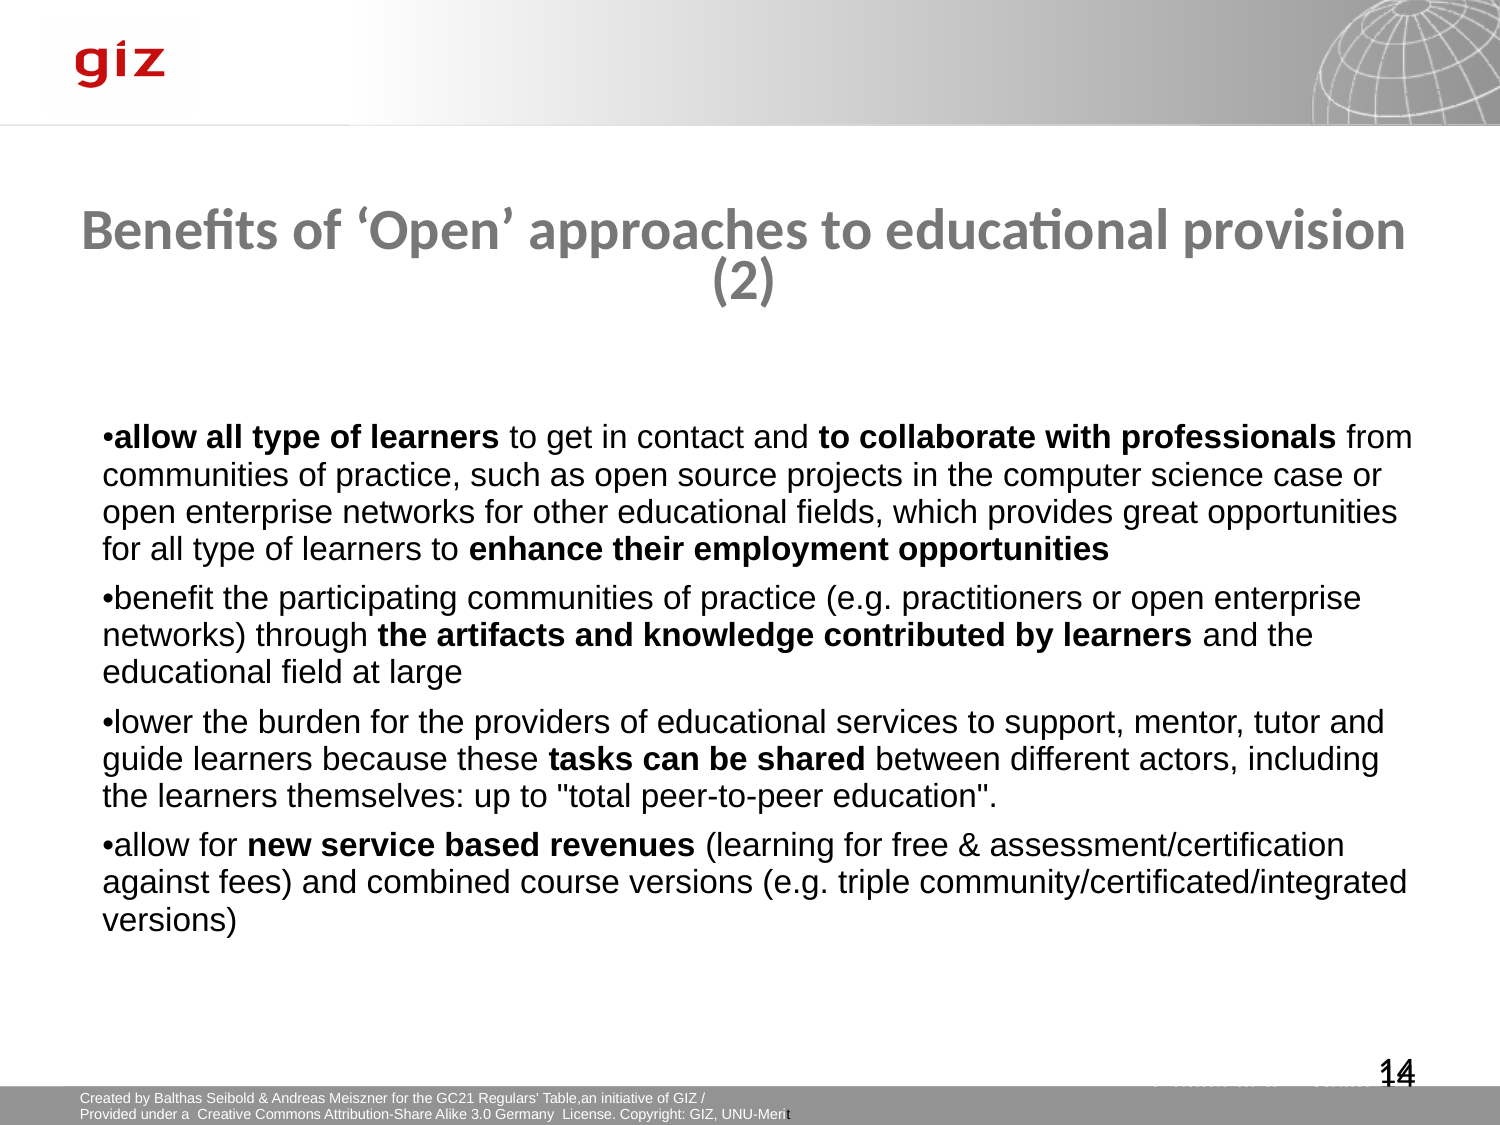

Benefits of ‘Open’ approaches to educational provision (2)
allow all type of learners to get in contact and to collaborate with professionals from communities of practice, such as open source projects in the computer science case or open enterprise networks for other educational fields, which provides great opportunities for all type of learners to enhance their employment opportunities
benefit the participating communities of practice (e.g. practitioners or open enterprise networks) through the artifacts and knowledge contributed by learners and the educational field at large
lower the burden for the providers of educational services to support, mentor, tutor and guide learners because these tasks can be shared between different actors, including the learners themselves: up to "total peer-to-peer education".
allow for new service based revenues (learning for free & assessment/certification against fees) and combined course versions (e.g. triple community/certificated/integrated versions)